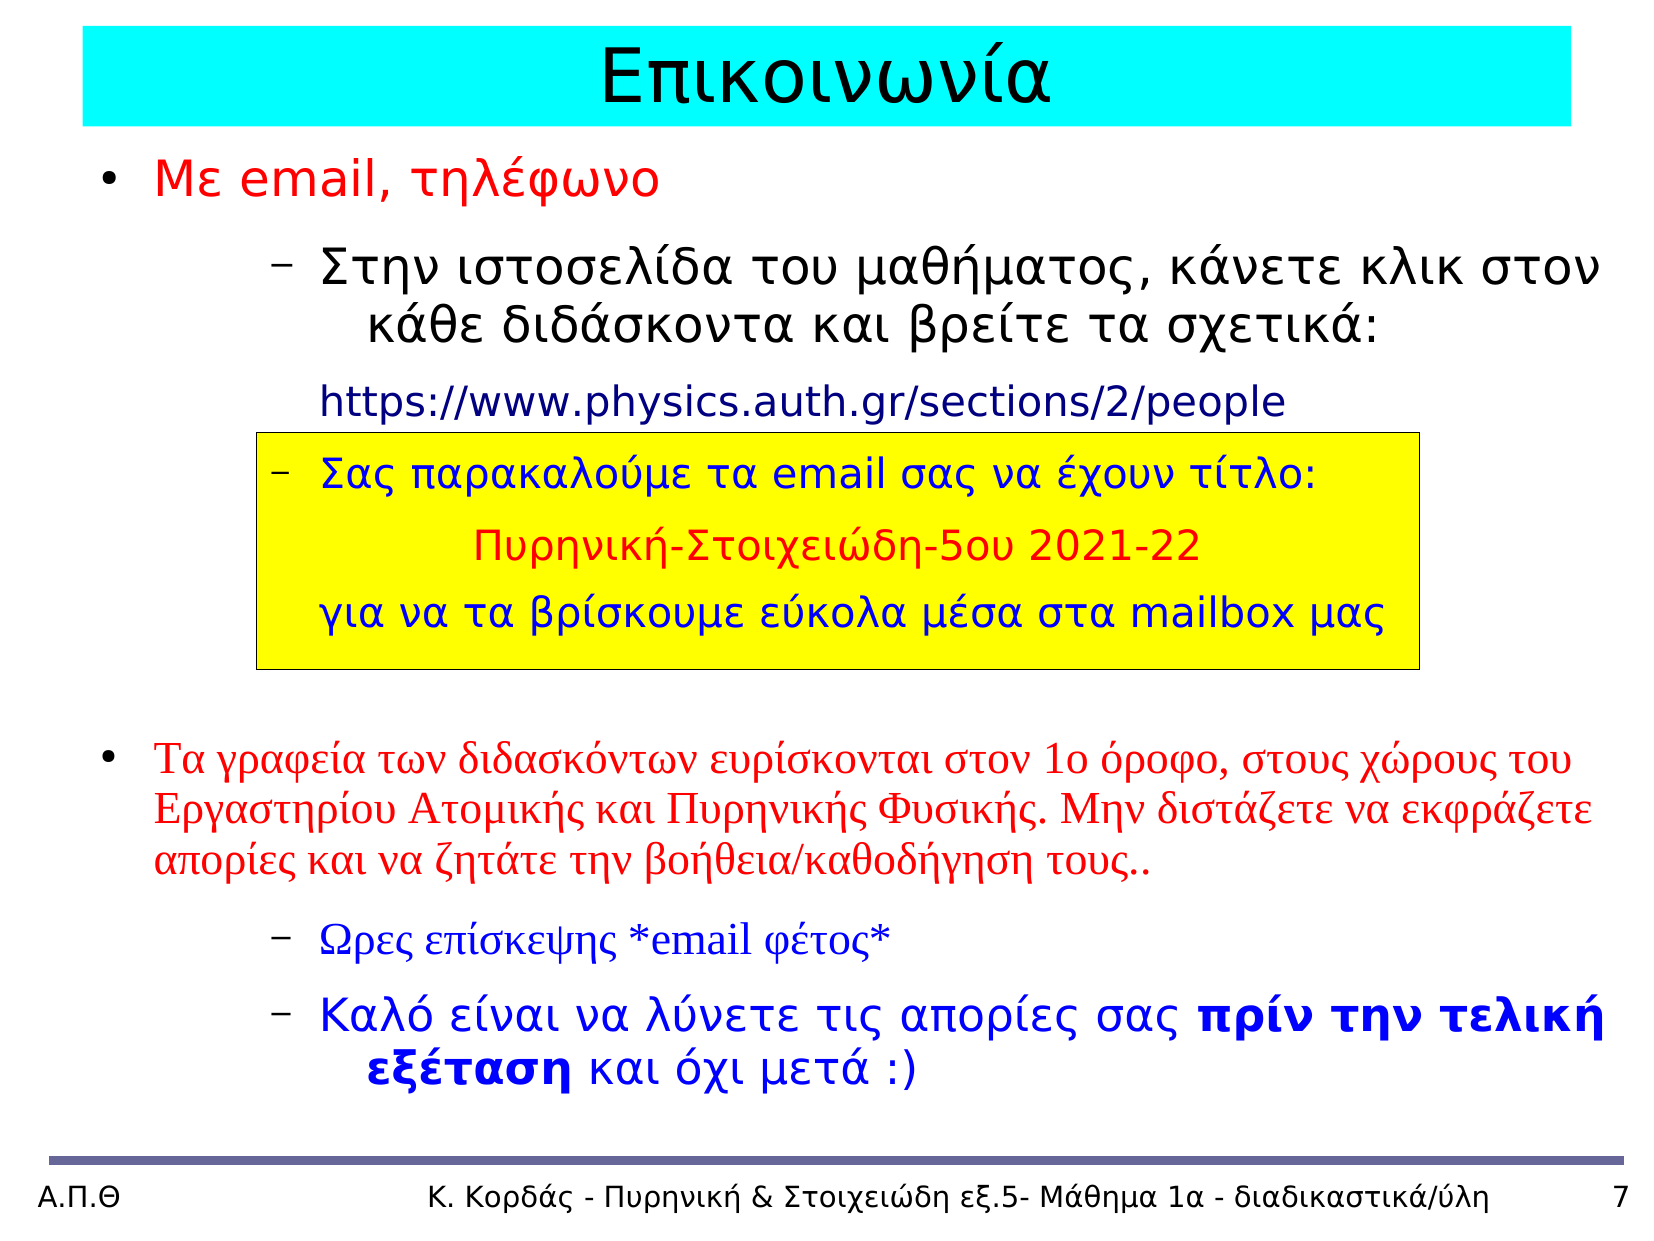

# Επικοινωνία
Με email, τηλέφωνο
Στην ιστοσελίδα του μαθήματος, κάνετε κλικ στον κάθε διδάσκοντα και βρείτε τα σχετικά:
https://www.physics.auth.gr/sections/2/people
Σας παρακαλούμε τα email σας να έχουν τίτλο:
Πυρηνική-Στοιχειώδη-5ου 2021-22
για να τα βρίσκουμε εύκολα μέσα στα mailbox μας
Τα γραφεία των διδασκόντων ευρίσκονται στον 1ο όροφο, στους χώρους του Εργαστηρίου Ατομικής και Πυρηνικής Φυσικής. Μην διστάζετε να εκφράζετε απορίες και να ζητάτε την βοήθεια/καθοδήγηση τους..
Ωρες επίσκεψης *email φέτος*
Καλό είναι να λύνετε τις απορίες σας πρίν την τελική εξέταση και όχι μετά :)
Α.Π.Θ
Κ. Κορδάς - Πυρηνική & Στοιχειώδη εξ.5- Μάθημα 1α - διαδικαστικά/ύλη
7